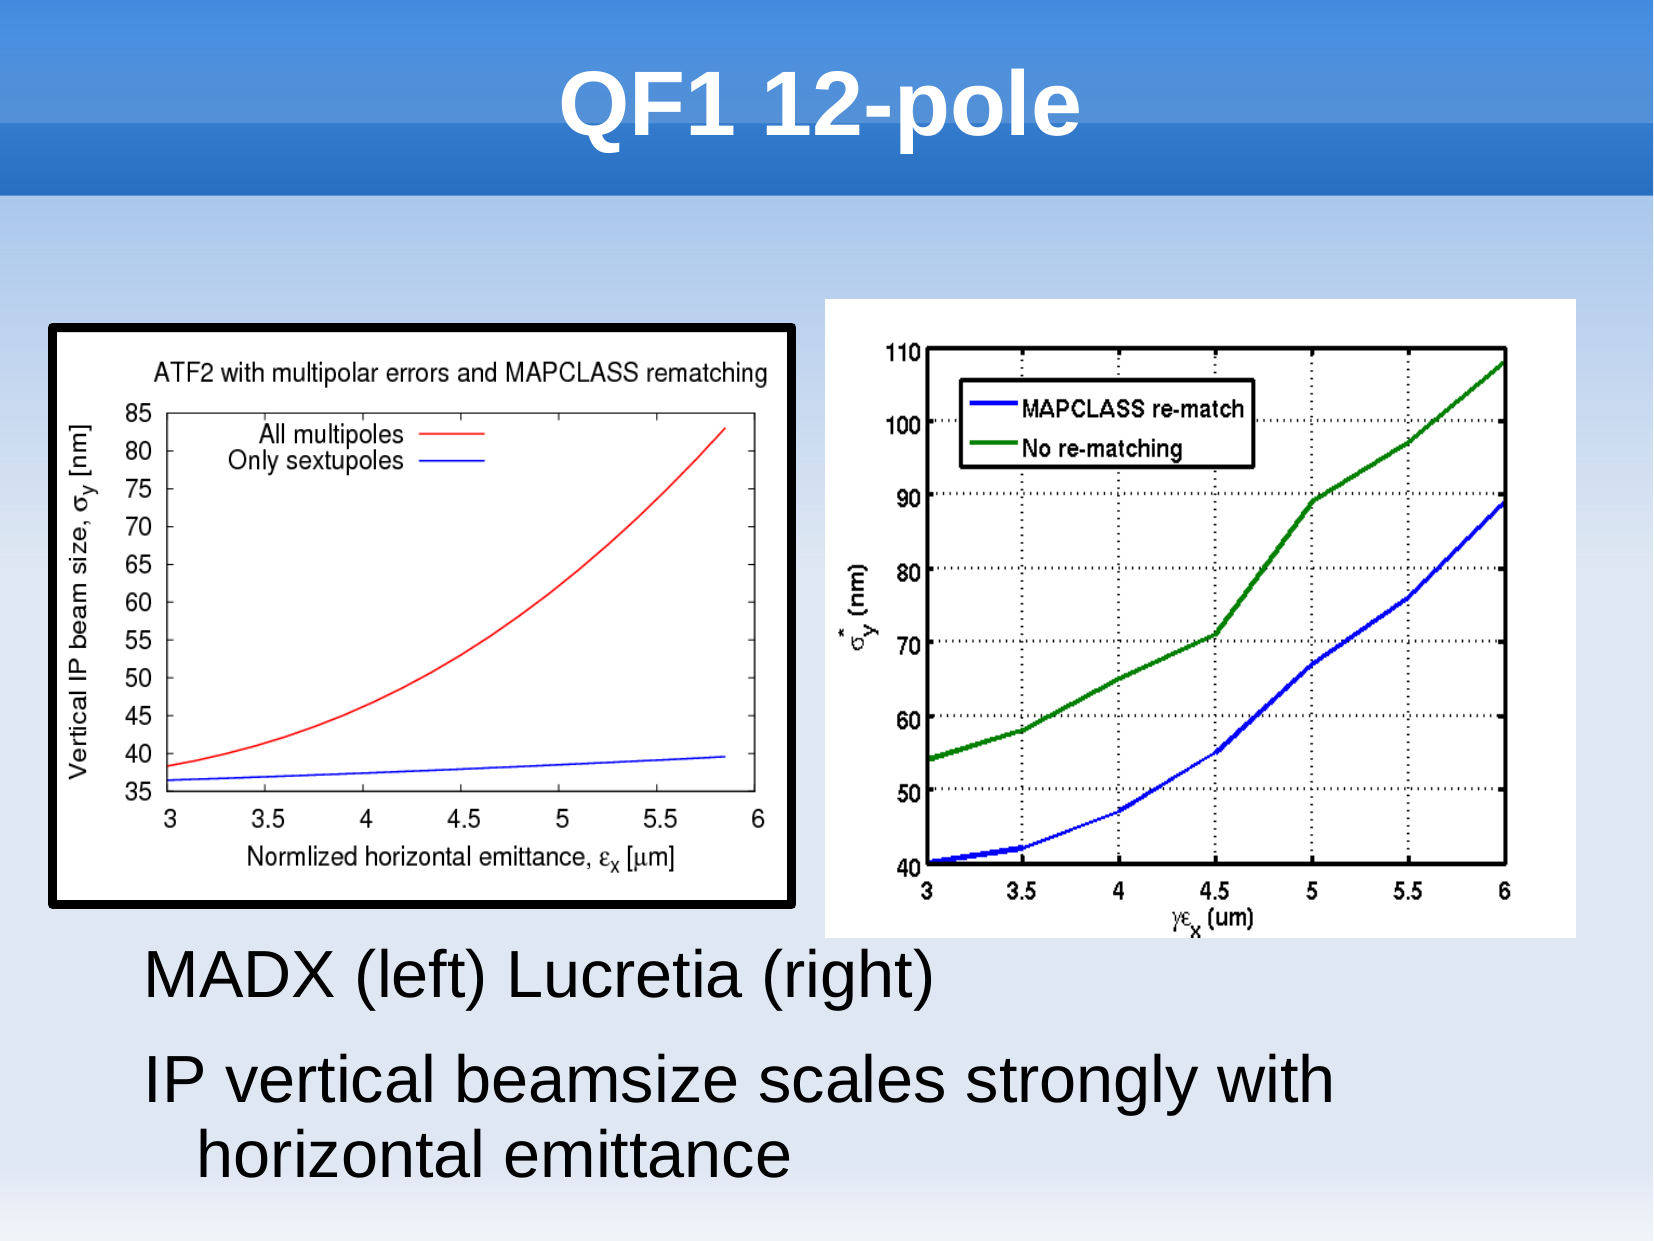

# QF1 12-pole
MADX (left) Lucretia (right)
IP vertical beamsize scales strongly with horizontal emittance